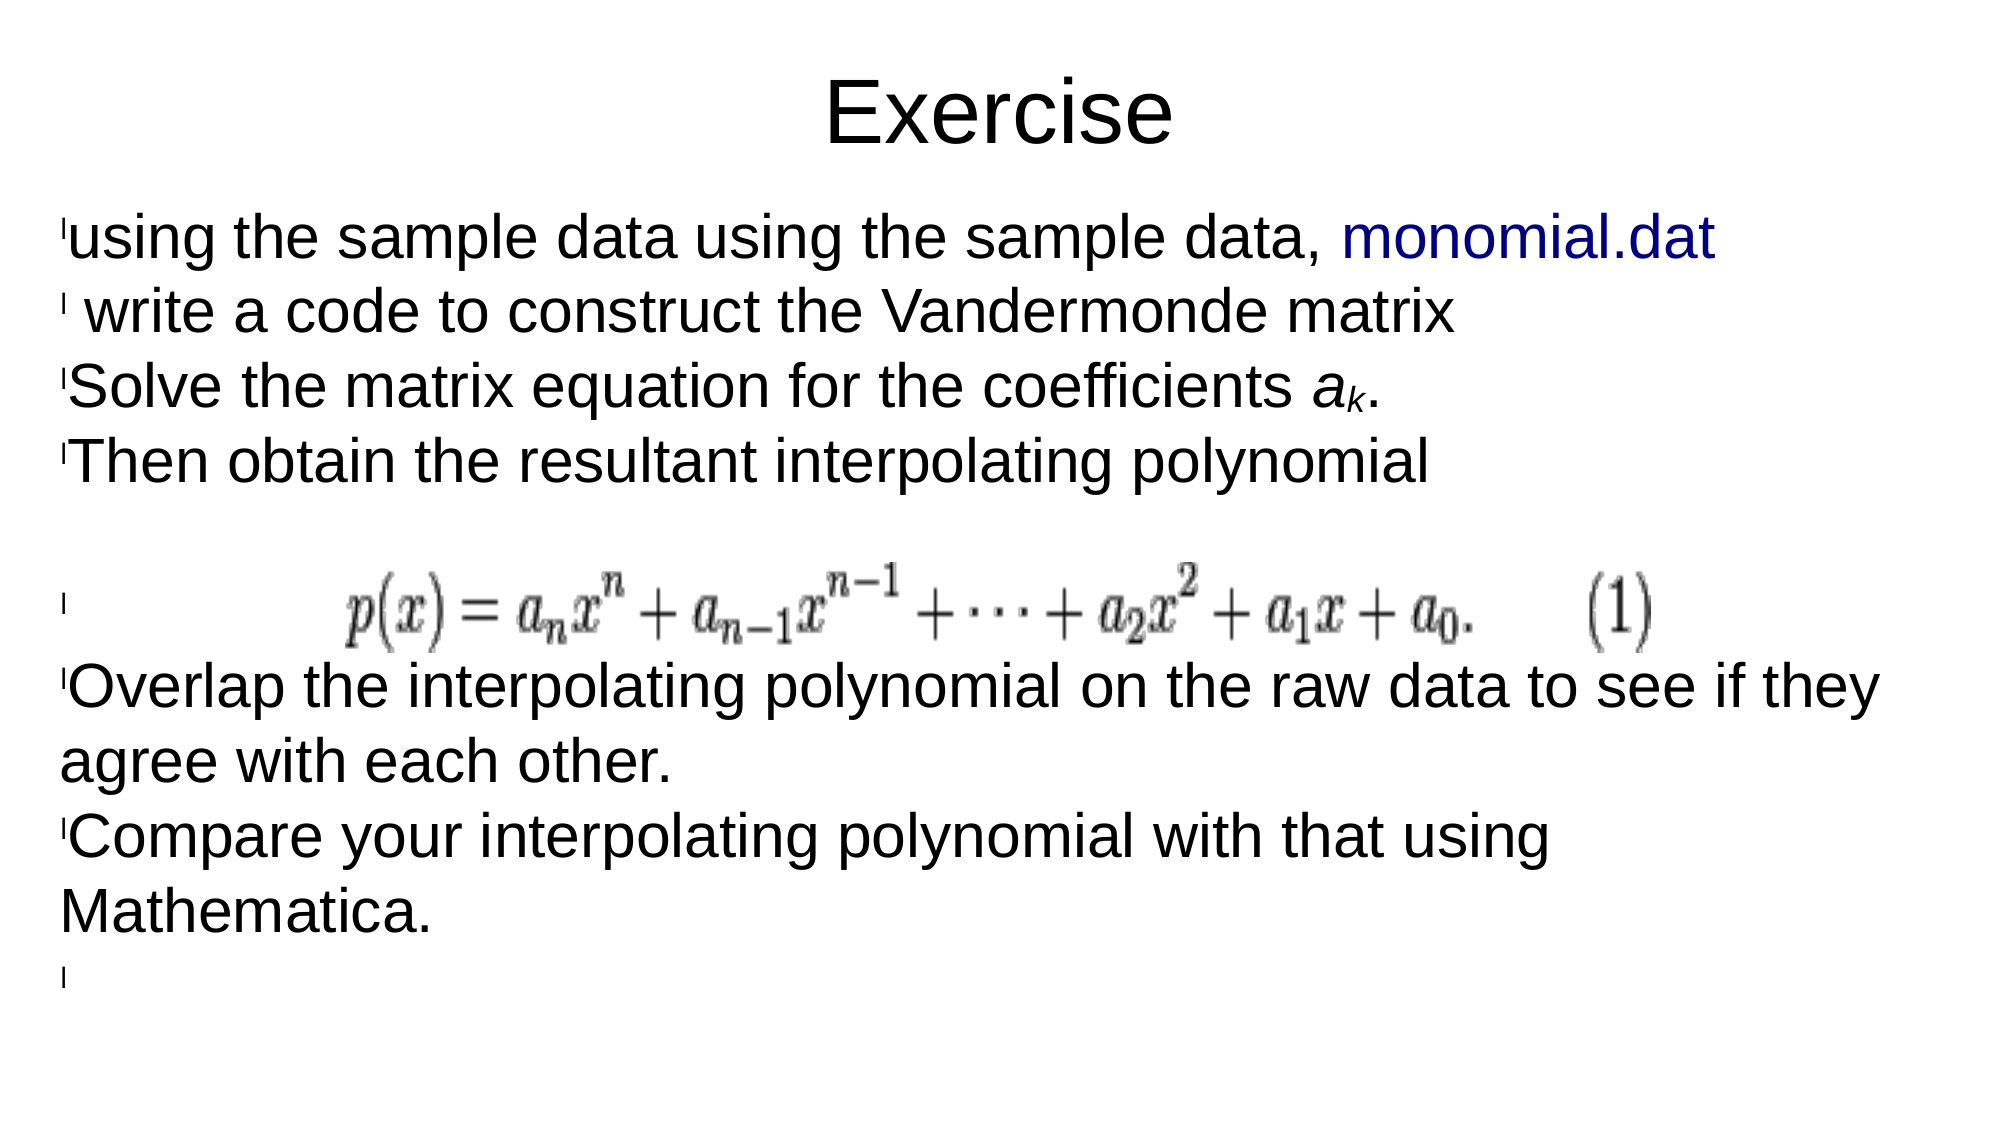

Exercise
using the sample data using the sample data, monomial.dat
 write a code to construct the Vandermonde matrix
Solve the matrix equation for the coefficients ak.
Then obtain the resultant interpolating polynomial
Overlap the interpolating polynomial on the raw data to see if they agree with each other.
Compare your interpolating polynomial with that using Mathematica.